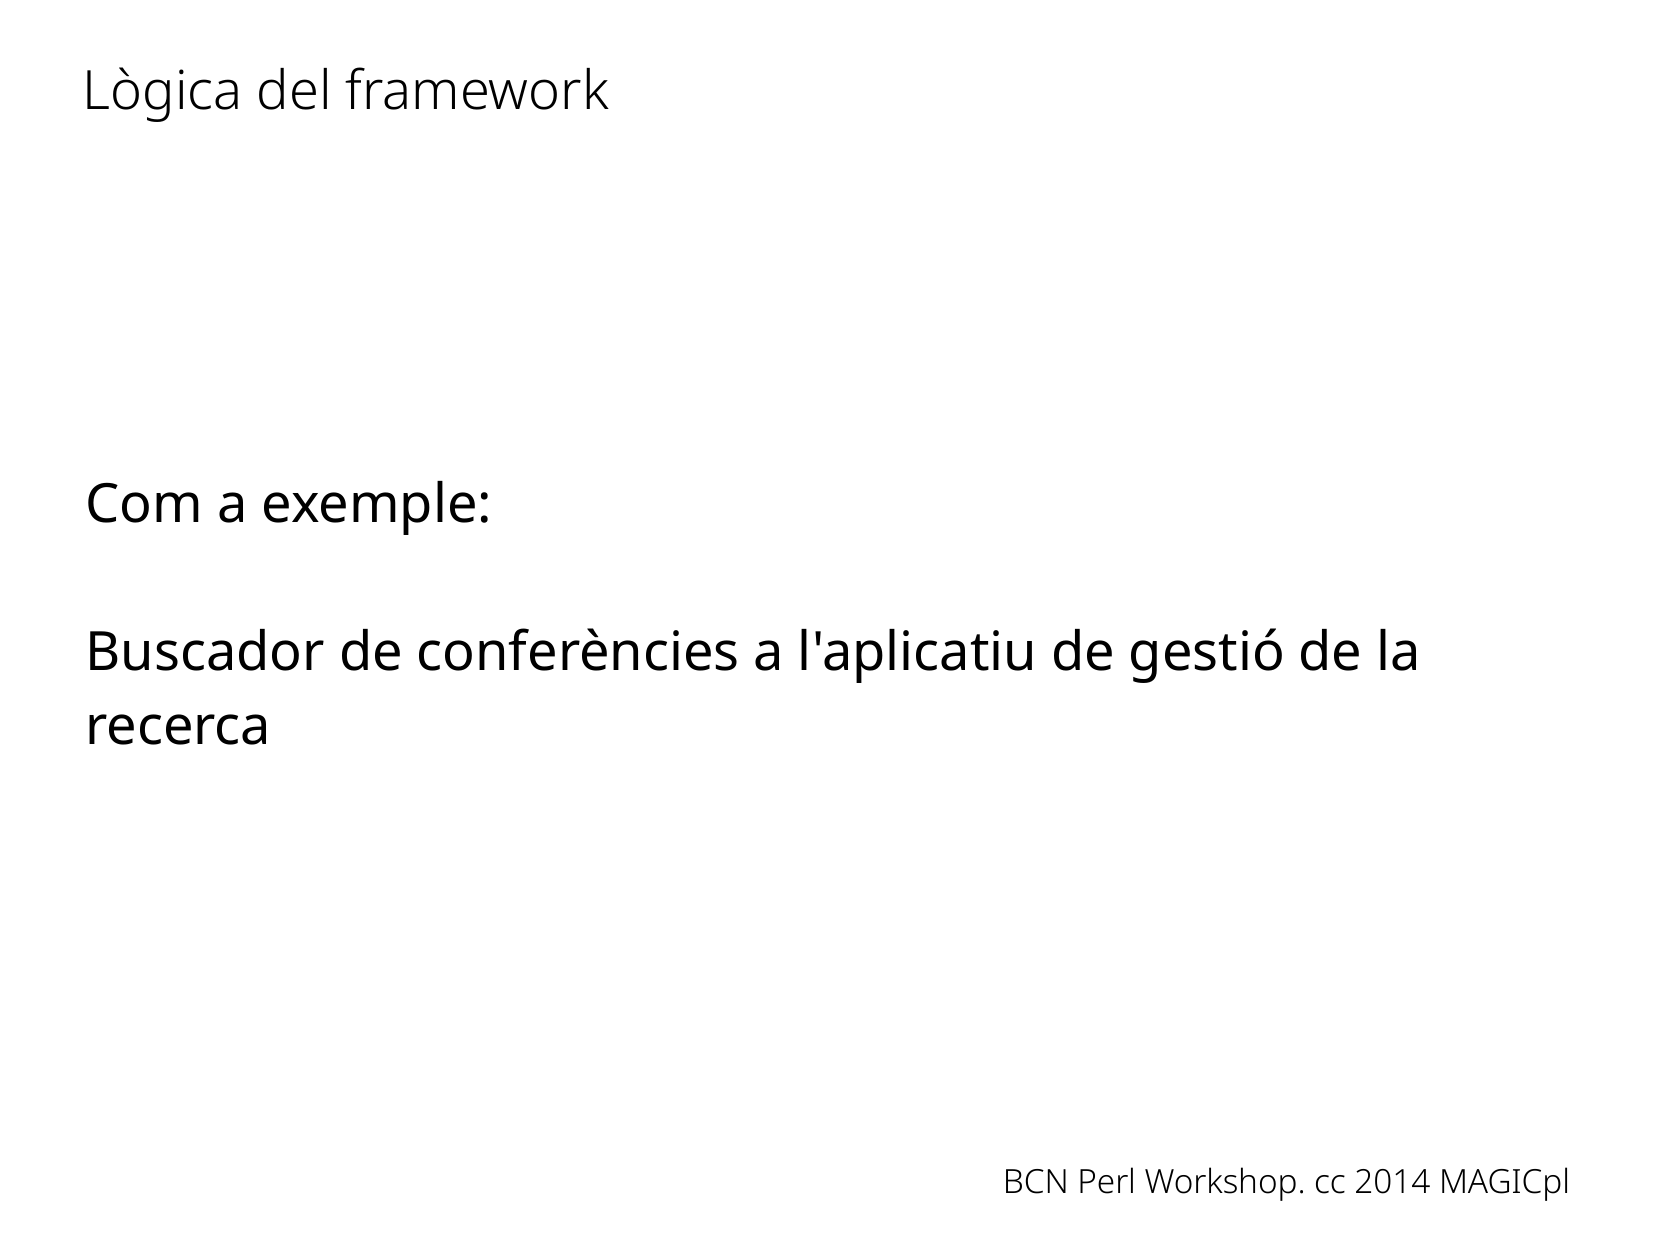

Lògica del framework
Com a exemple:
Buscador de conferències a l'aplicatiu de gestió de la recerca
# BCN Perl Workshop. cc 2014 MAGICpl